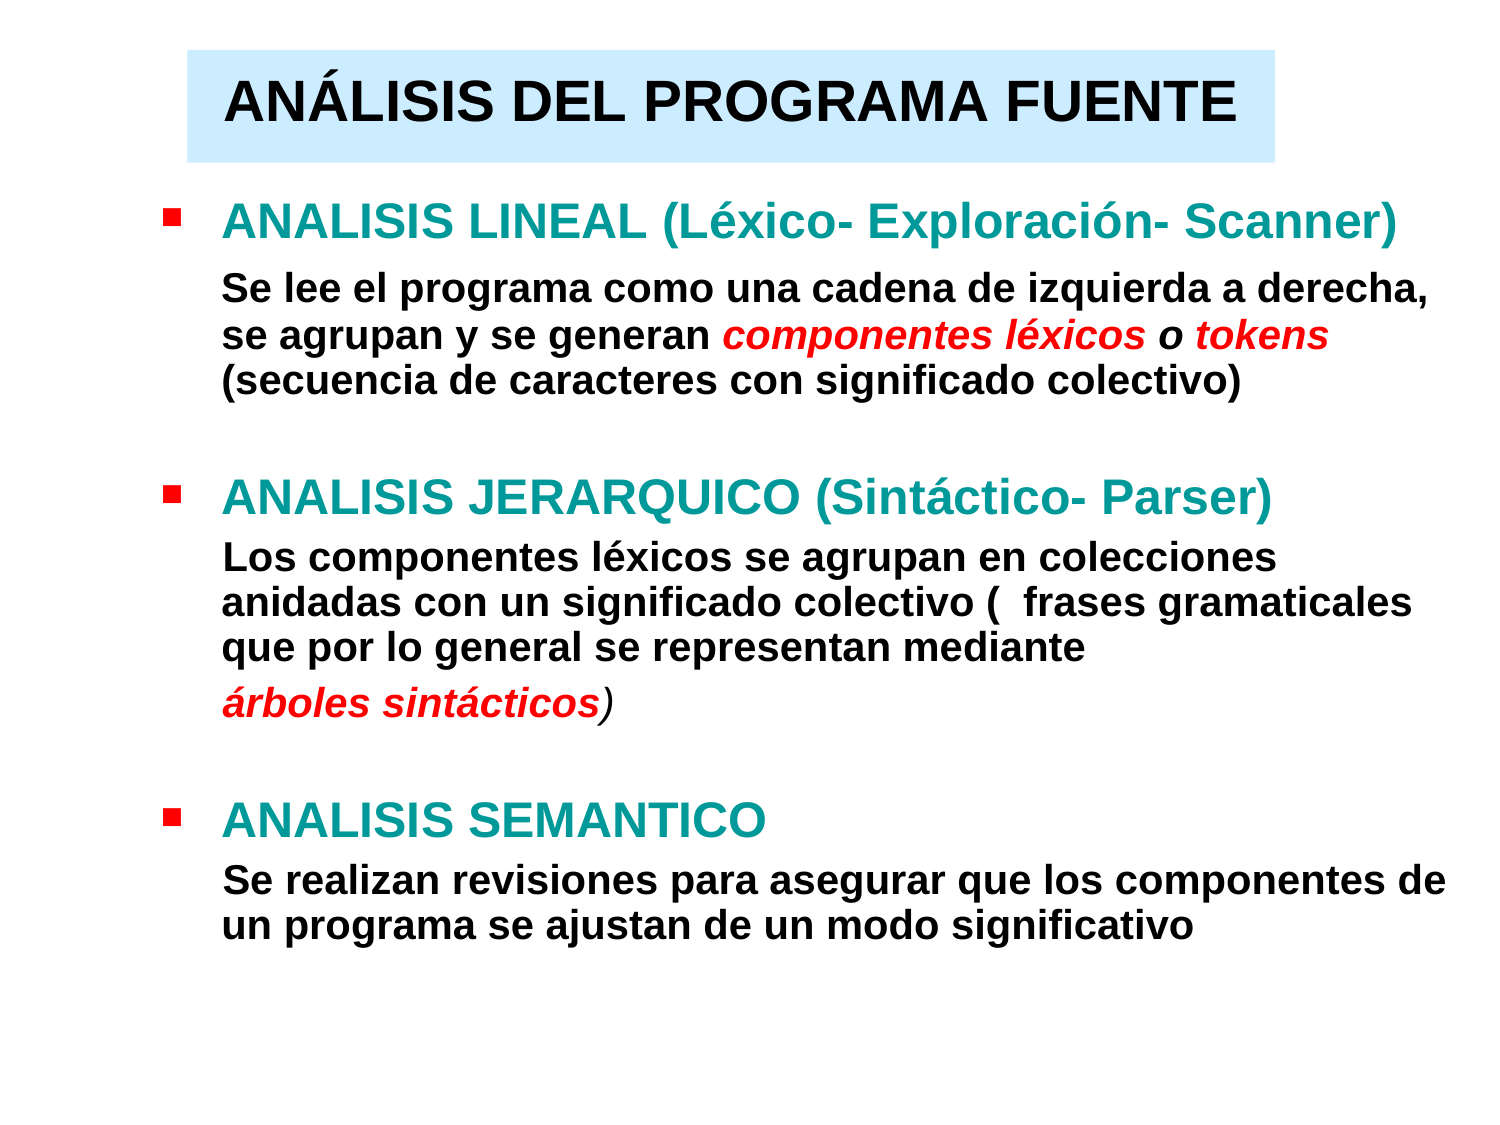

# ANÁLISIS DEL PROGRAMA FUENTE
ANALISIS LINEAL (Léxico- Exploración- Scanner)
 Se lee el programa como una cadena de izquierda a derecha, se agrupan y se generan componentes léxicos o tokens (secuencia de caracteres con significado colectivo)
ANALISIS JERARQUICO (Sintáctico- Parser)
 Los componentes léxicos se agrupan en colecciones anidadas con un significado colectivo ( frases gramaticales que por lo general se representan mediante
 árboles sintácticos)
ANALISIS SEMANTICO
 Se realizan revisiones para asegurar que los componentes de un programa se ajustan de un modo significativo
Año 2004
16